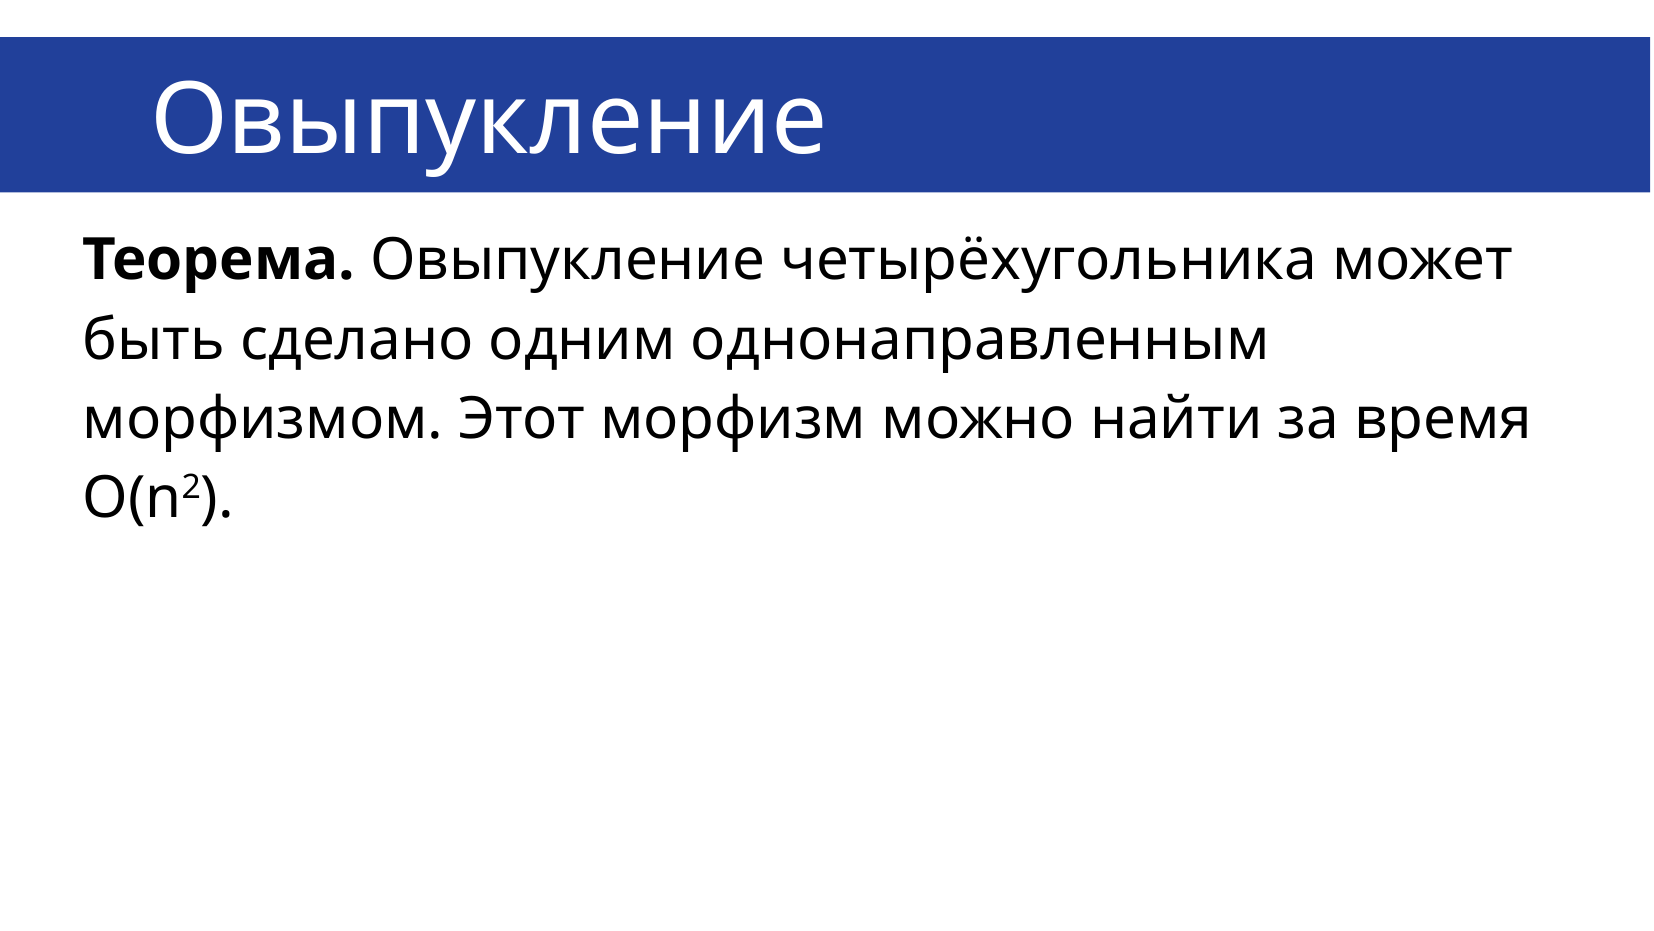

# Овыпукление
Теорема. Овыпукление четырёхугольника может быть сделано одним однонаправленным морфизмом. Этот морфизм можно найти за время O(n2).